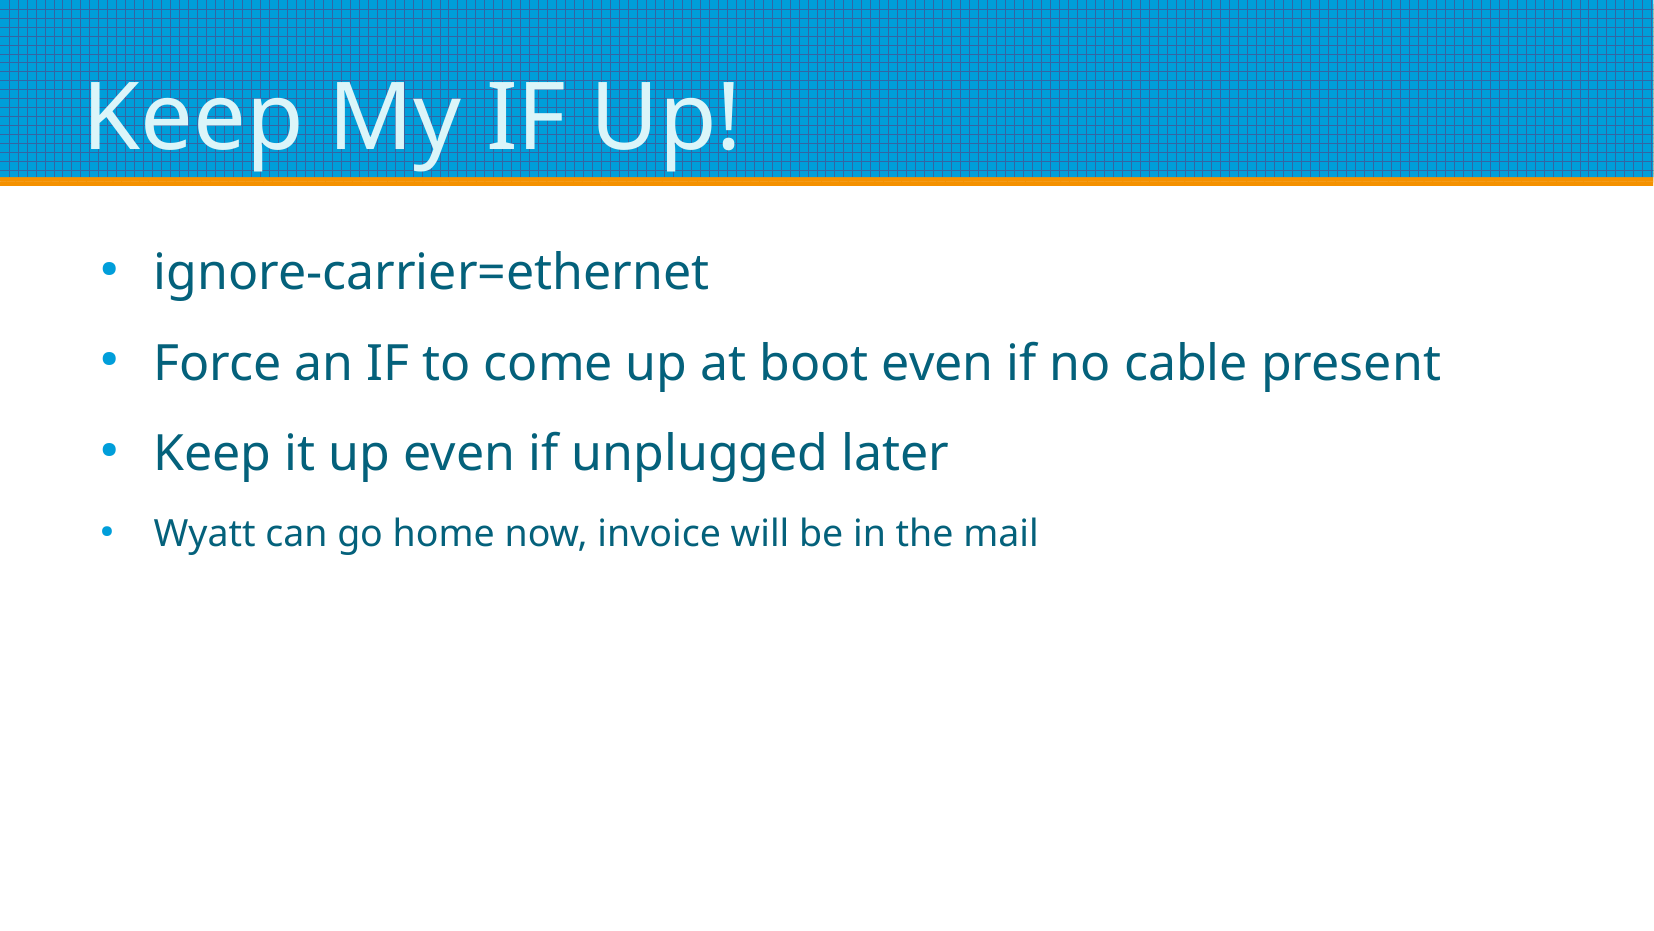

# Keep My IF Up!
ignore-carrier=ethernet
Force an IF to come up at boot even if no cable present
Keep it up even if unplugged later
Wyatt can go home now, invoice will be in the mail